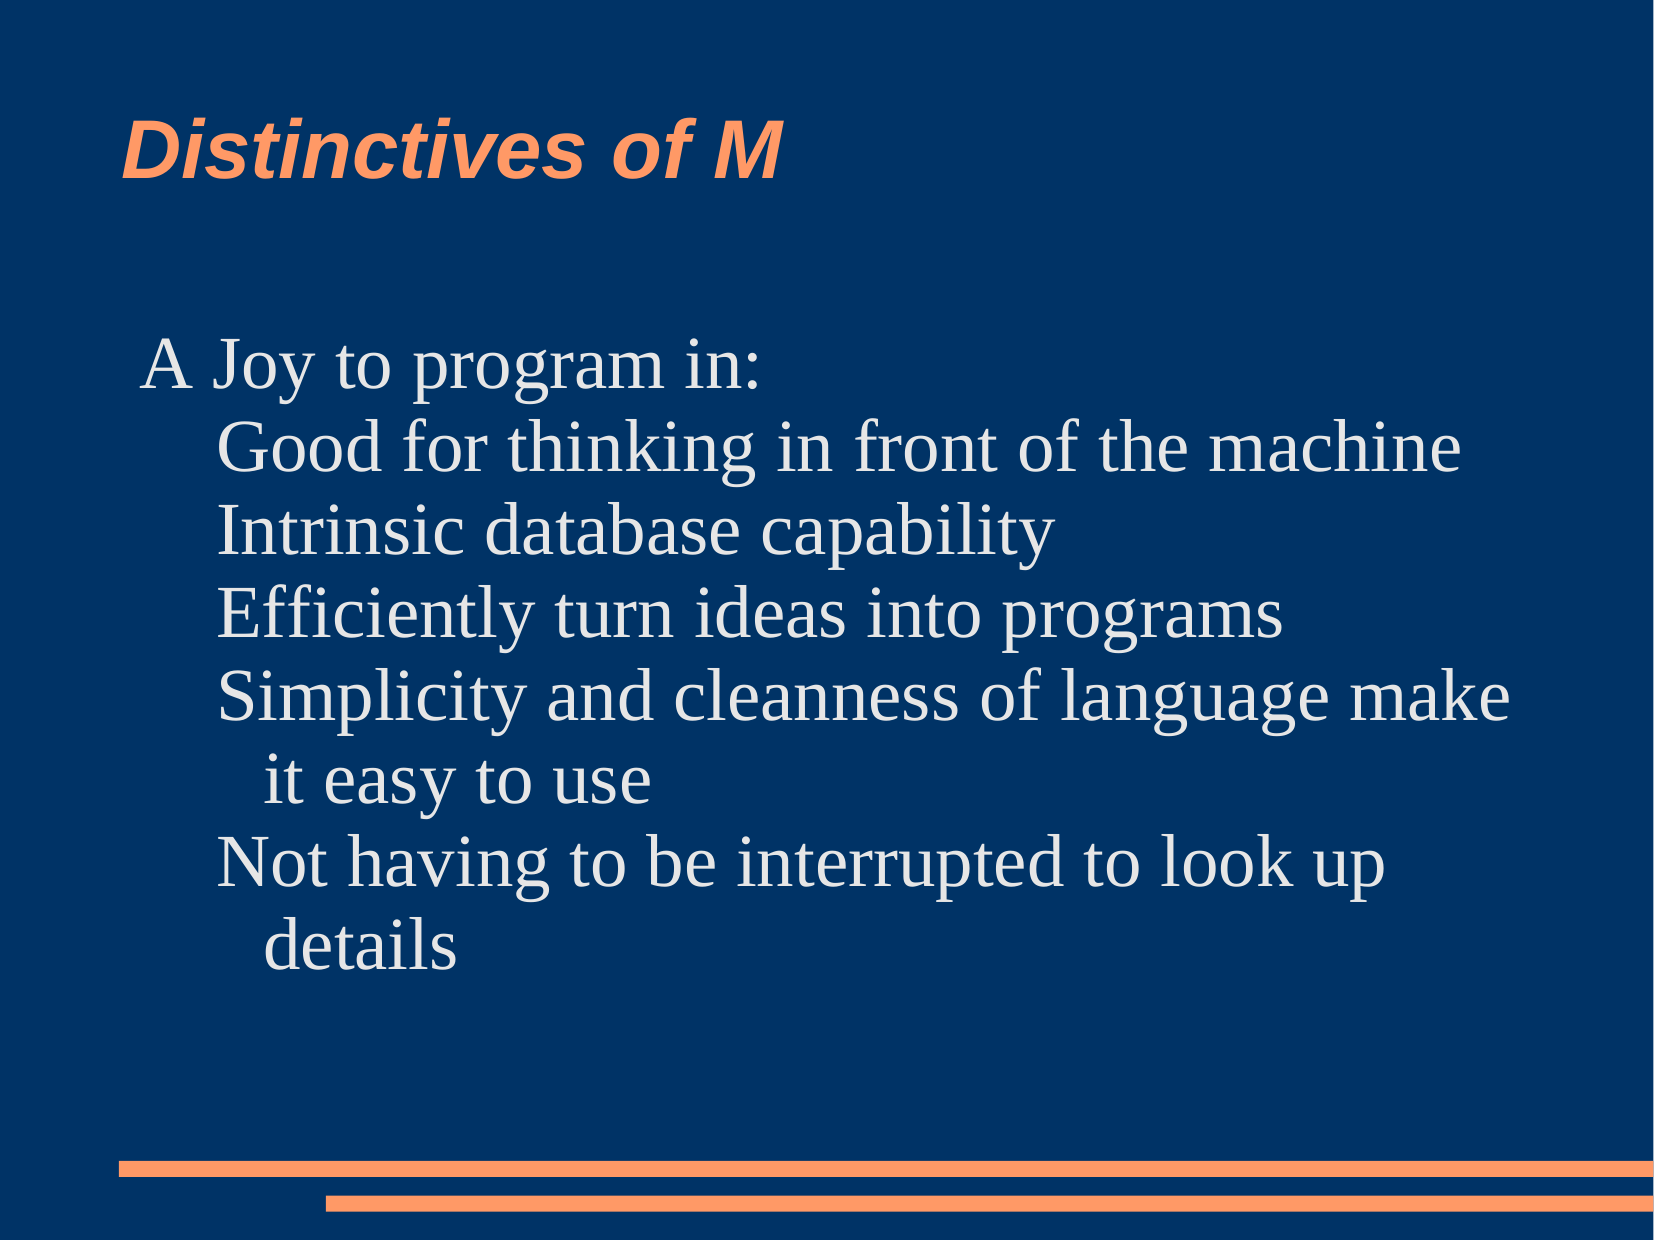

# Distinctives of M
A Joy to program in:
Good for thinking in front of the machine
Intrinsic database capability
Efficiently turn ideas into programs
Simplicity and cleanness of language make it easy to use
Not having to be interrupted to look up details